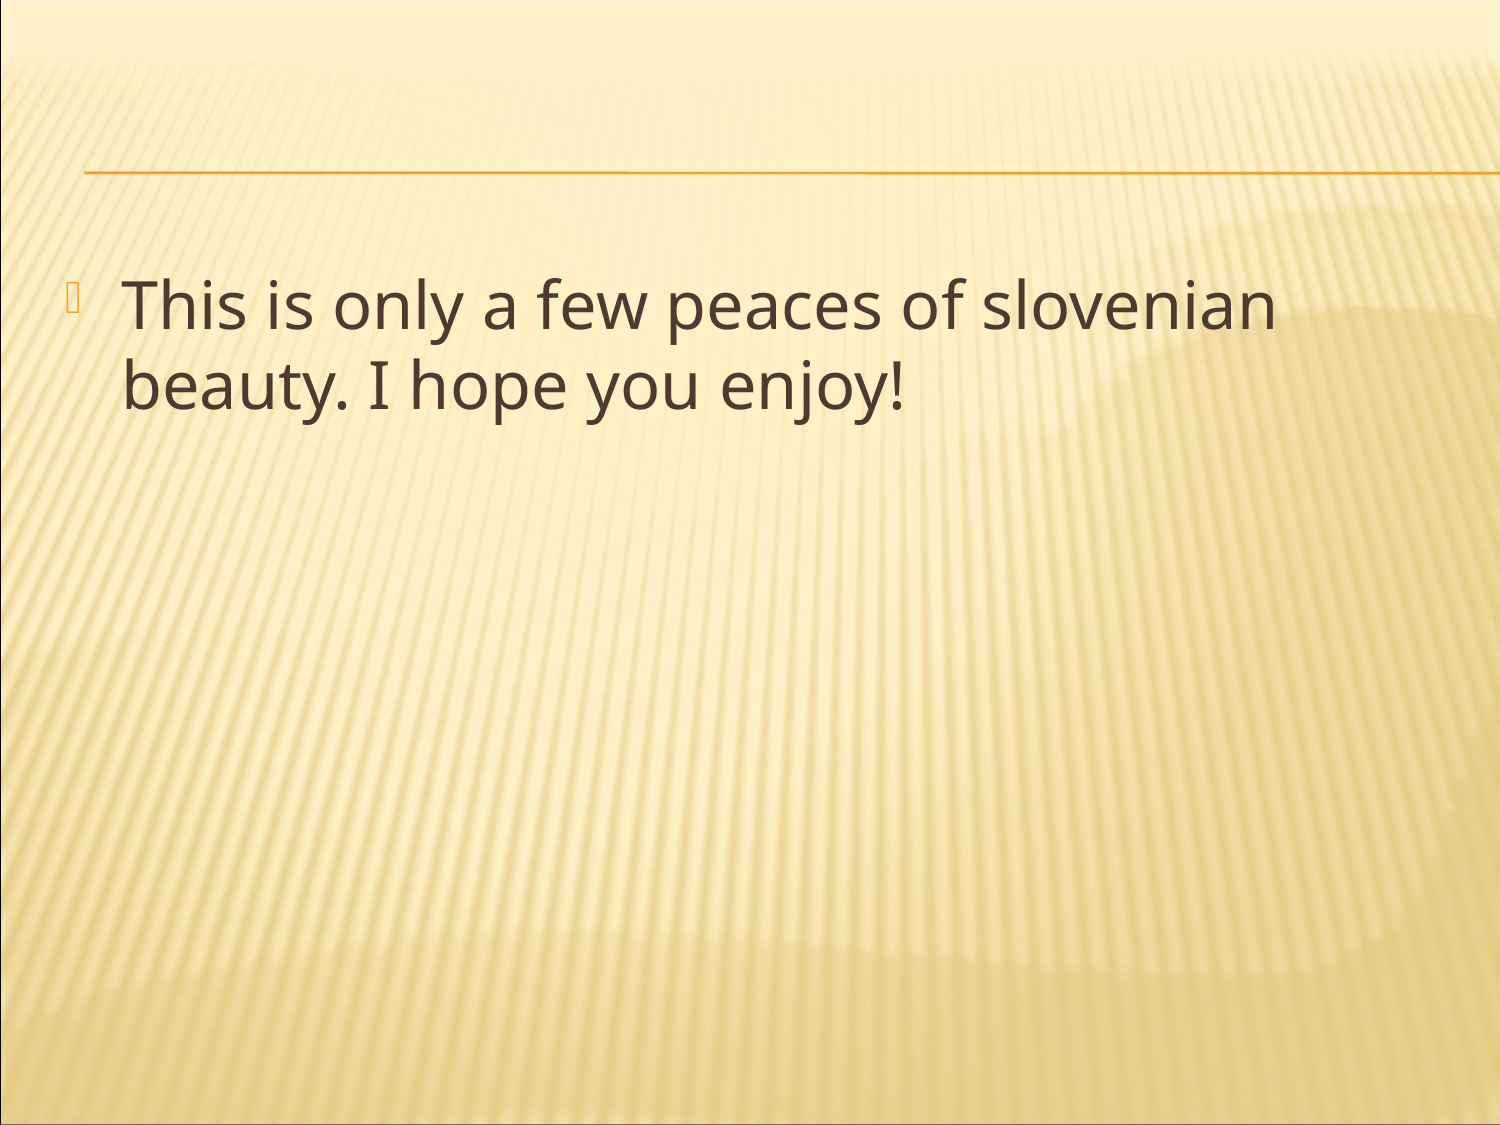

#
This is only a few peaces of slovenian beauty. I hope you enjoy!